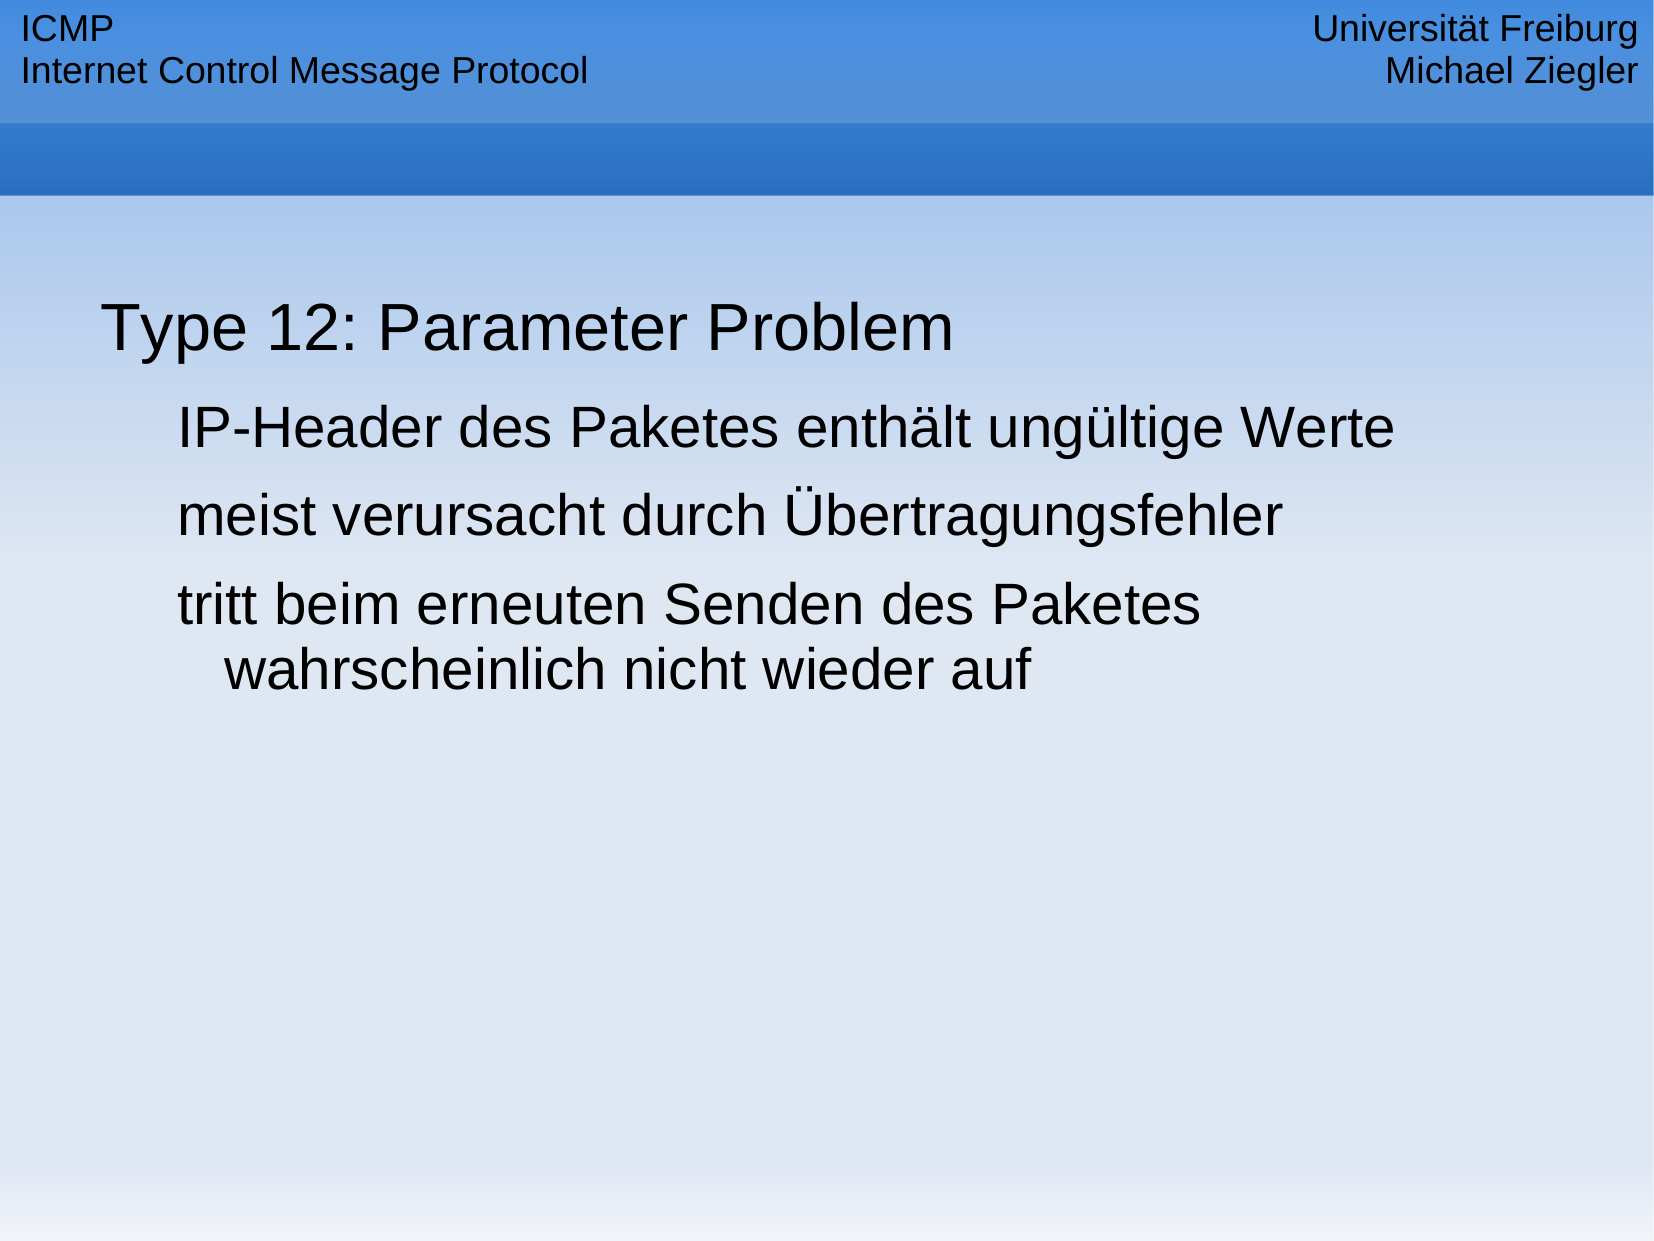

ICMP
Internet Control Message Protocol
Universität Freiburg
Michael Ziegler
# Type 12: Parameter Problem
IP-Header des Paketes enthält ungültige Werte
meist verursacht durch Übertragungsfehler
tritt beim erneuten Senden des Paketes wahrscheinlich nicht wieder auf